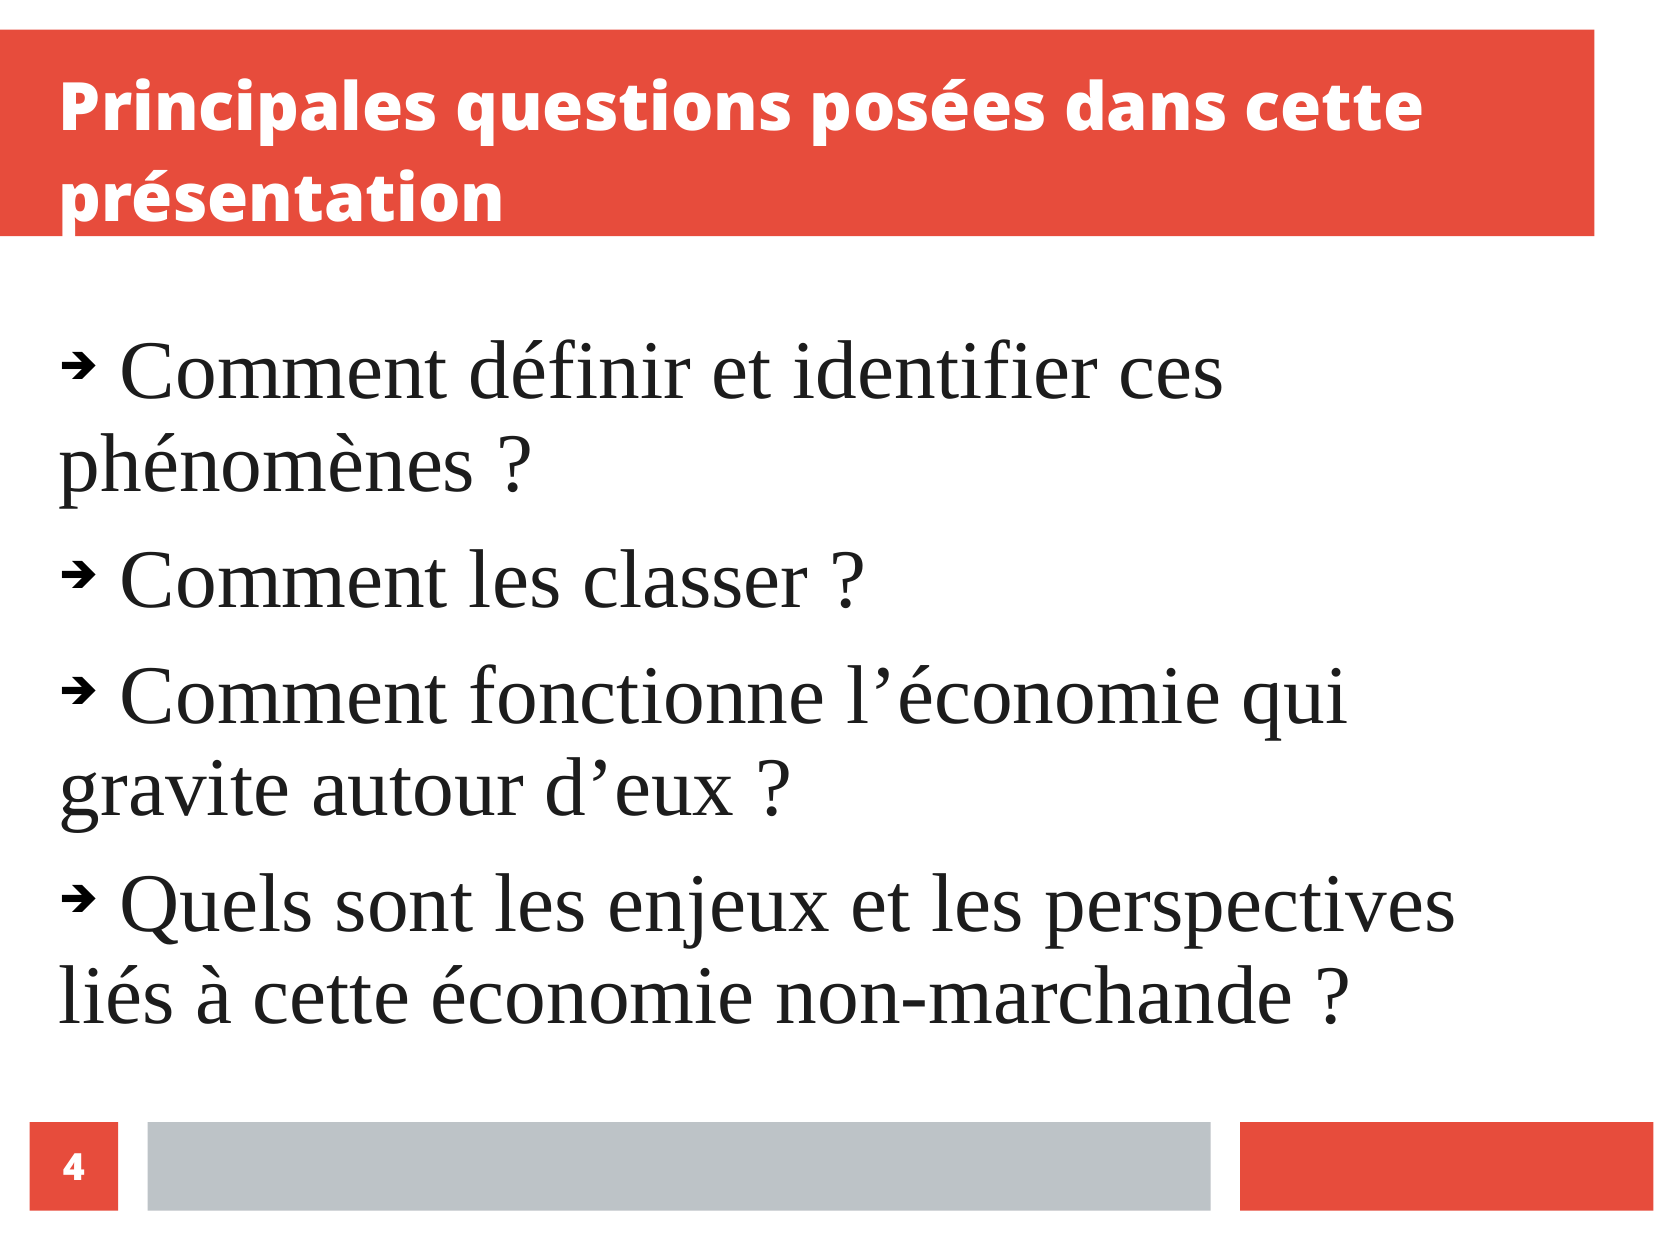

# Principales questions posées dans cette présentation
 Comment définir et identifier ces phénomènes ?
 Comment les classer ?
 Comment fonctionne l’économie qui gravite autour d’eux ?
 Quels sont les enjeux et les perspectives liés à cette économie non-marchande ?
4